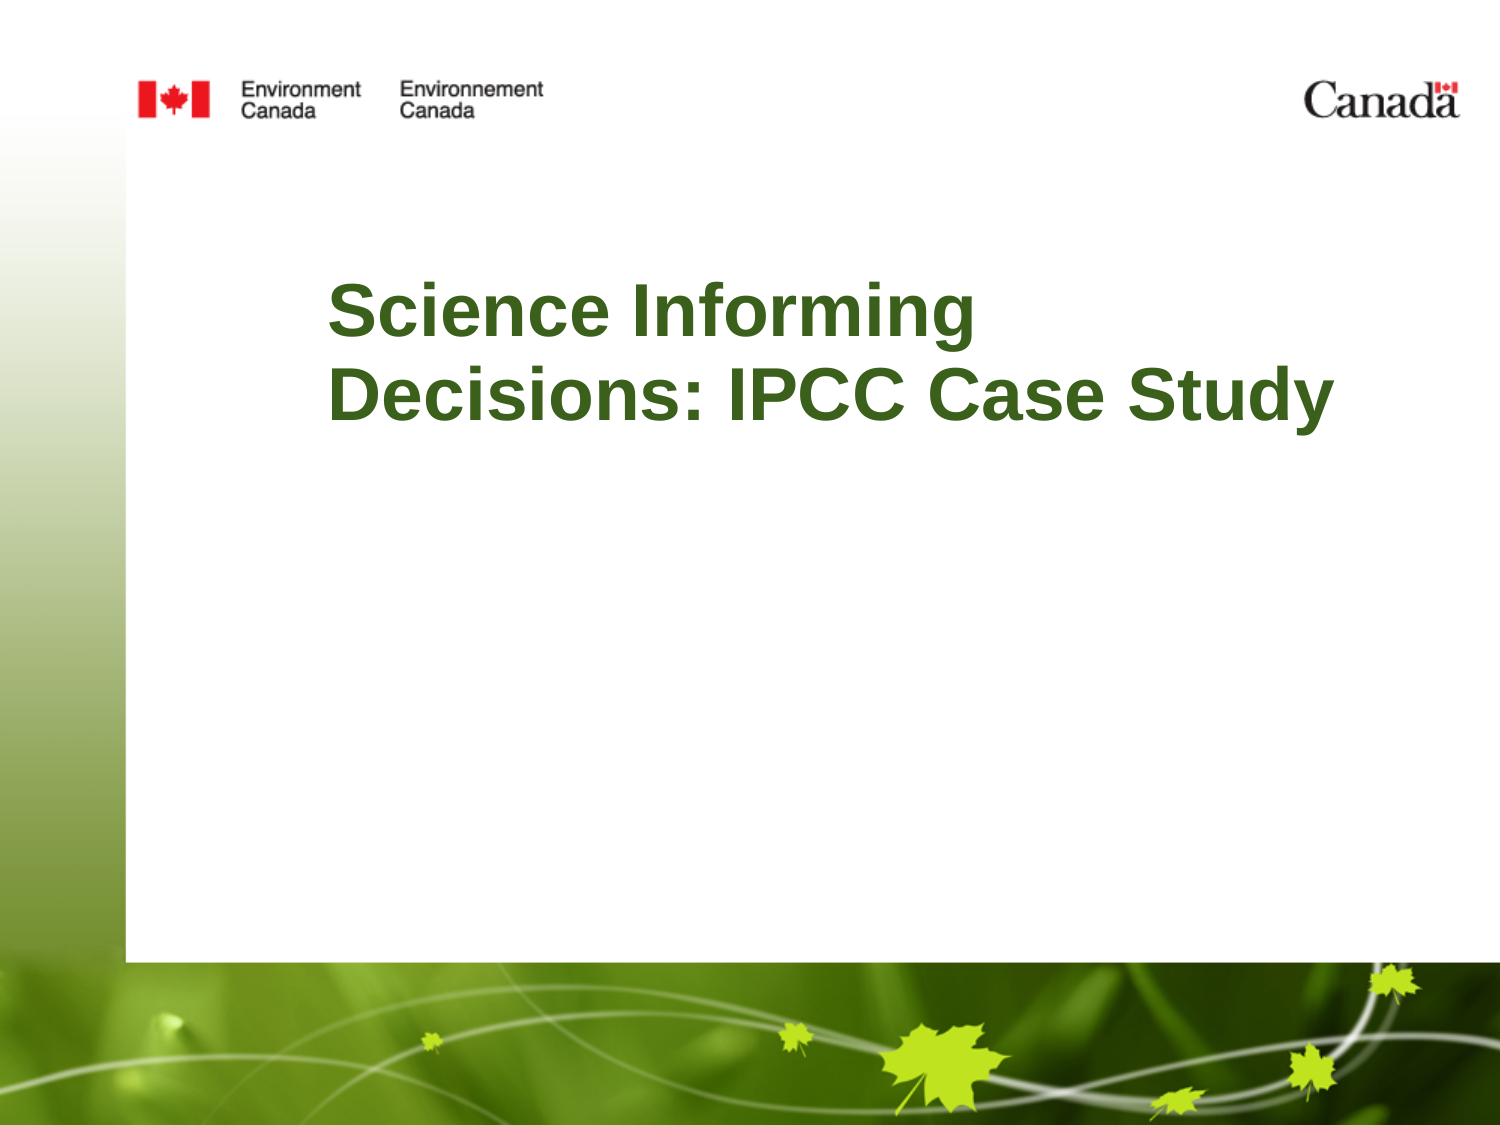

# Science Informing Decisions: IPCC Case Study